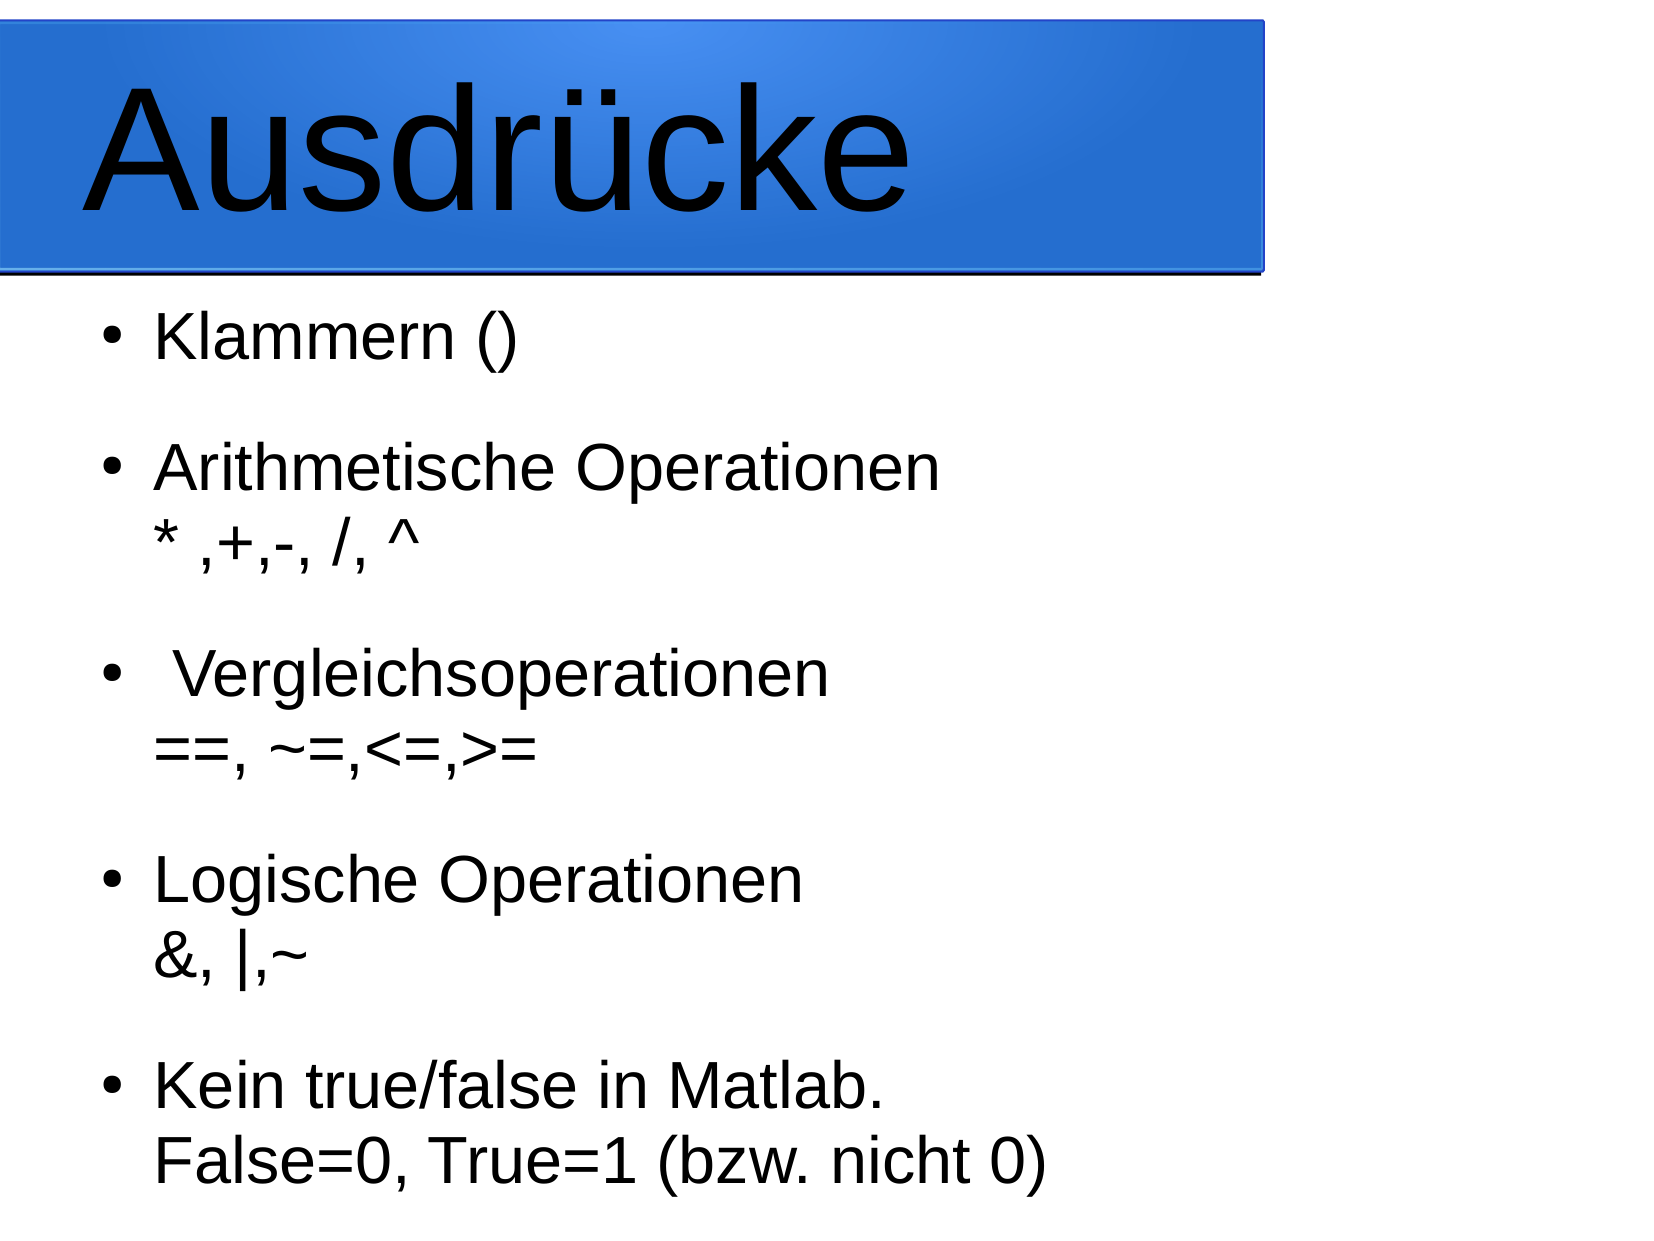

# Ausdrücke
Klammern ()
Arithmetische Operationen
* ,+,-, /, ^
 Vergleichsoperationen
==, ~=,<=,>=
Logische Operationen
&, |,~
Kein true/false in Matlab.
False=0, True=1 (bzw. nicht 0)